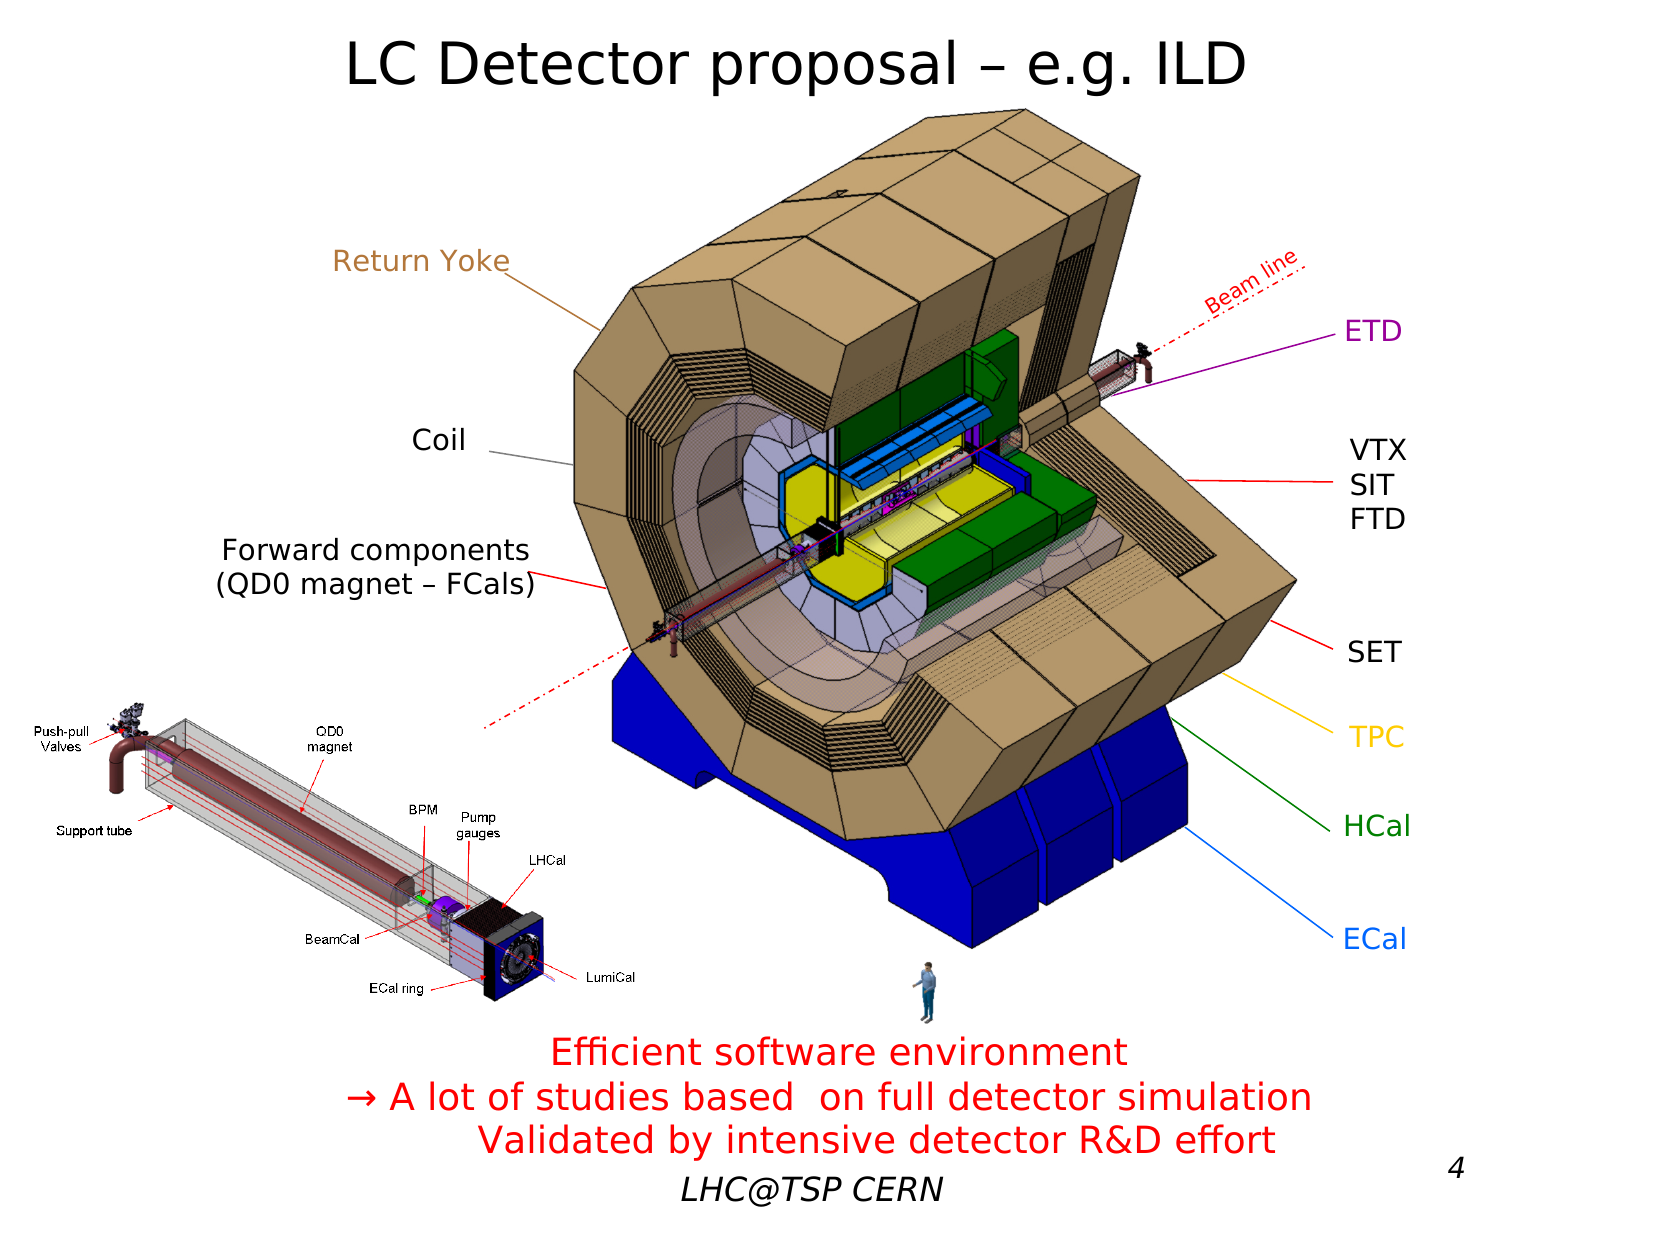

LC Detector proposal – e.g. ILD
Return Yoke
Beam line
ETD
Coil
VTX
SIT
FTD
Forward components
(QD0 magnet – FCals)
SET
TPC
HCal
ECal
 Efficient software environment
→ A lot of studies based on full detector simulation
 Validated by intensive detector R&D effort
LHC@TSP CERN